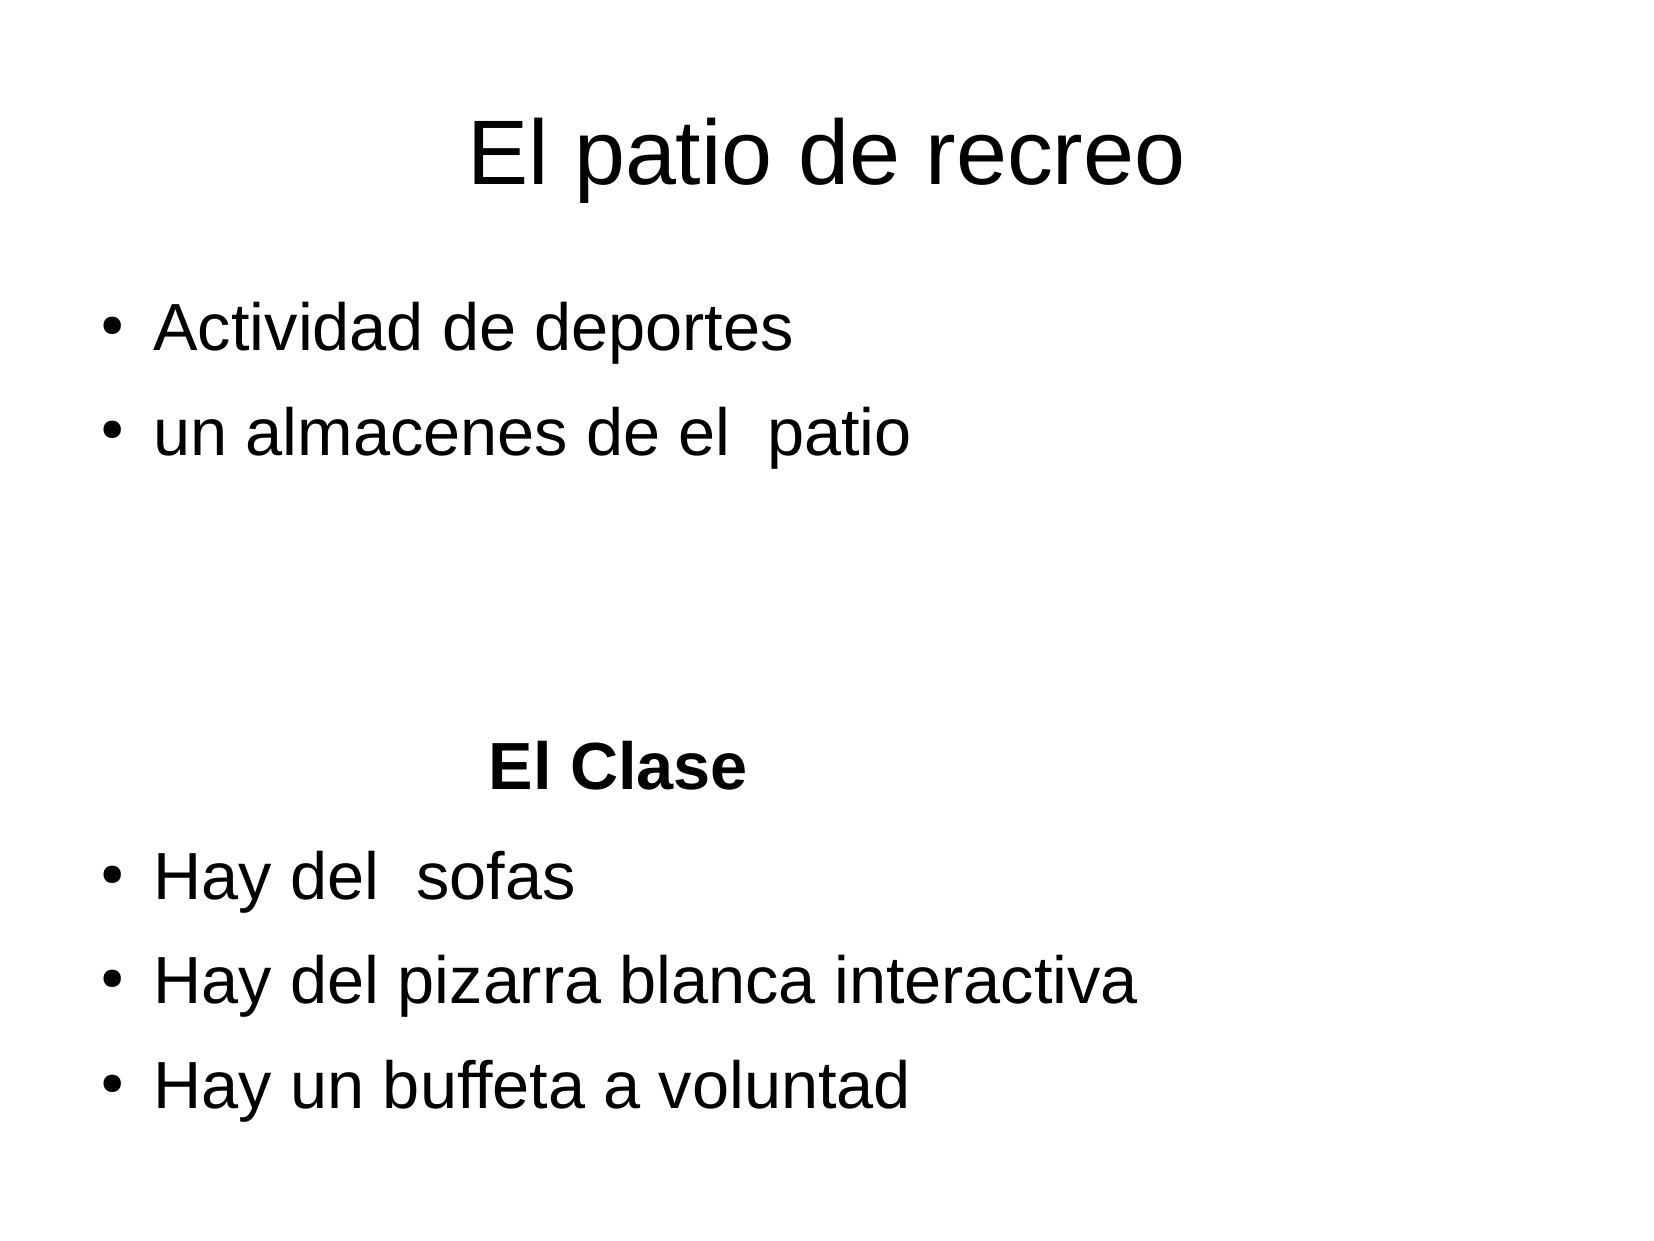

# El patio de recreo
Actividad de deportes
un almacenes de el patio
 El Clase
Hay del sofas
Hay del pizarra blanca interactiva
Hay un buffeta a voluntad